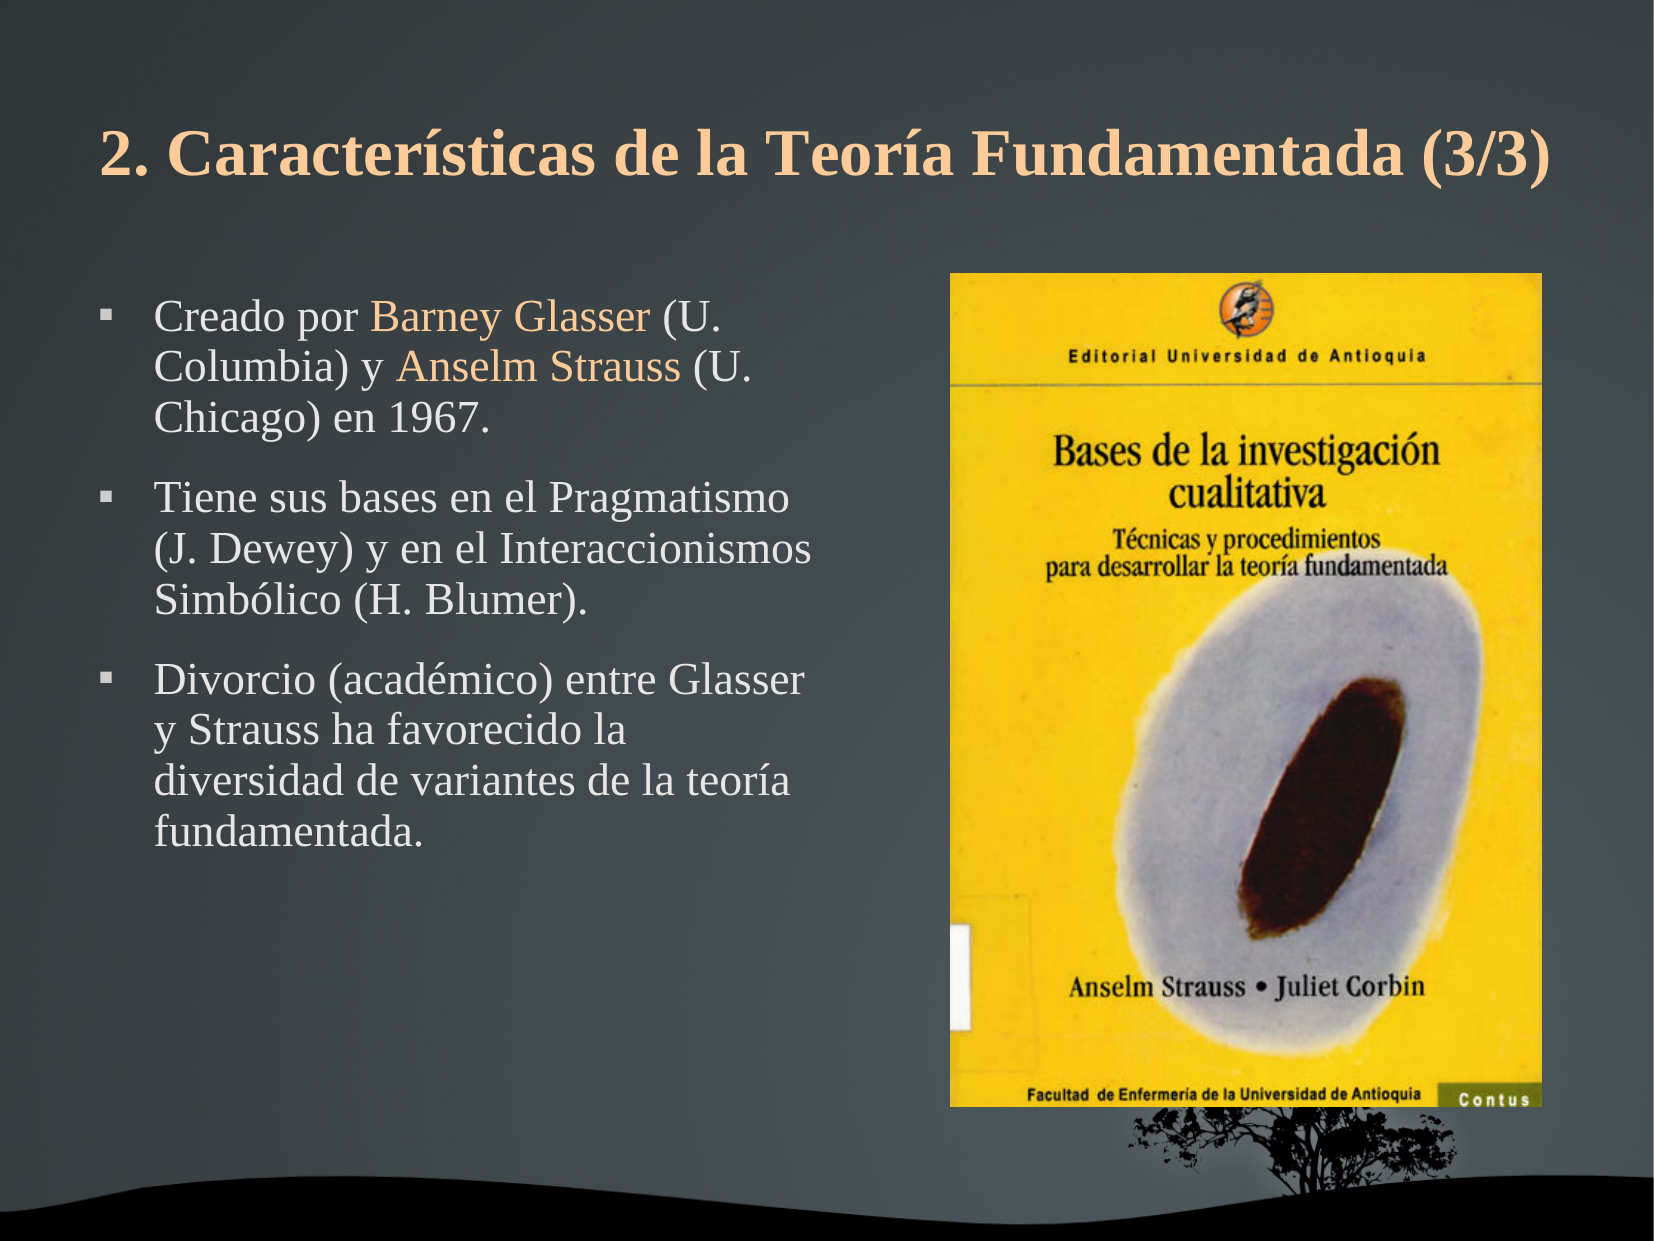

# 2. Características de la Teoría Fundamentada (3/3)
Creado por Barney Glasser (U. Columbia) y Anselm Strauss (U. Chicago) en 1967.
Tiene sus bases en el Pragmatismo (J. Dewey) y en el Interaccionismos Simbólico (H. Blumer).
Divorcio (académico) entre Glasser y Strauss ha favorecido la diversidad de variantes de la teoría fundamentada.